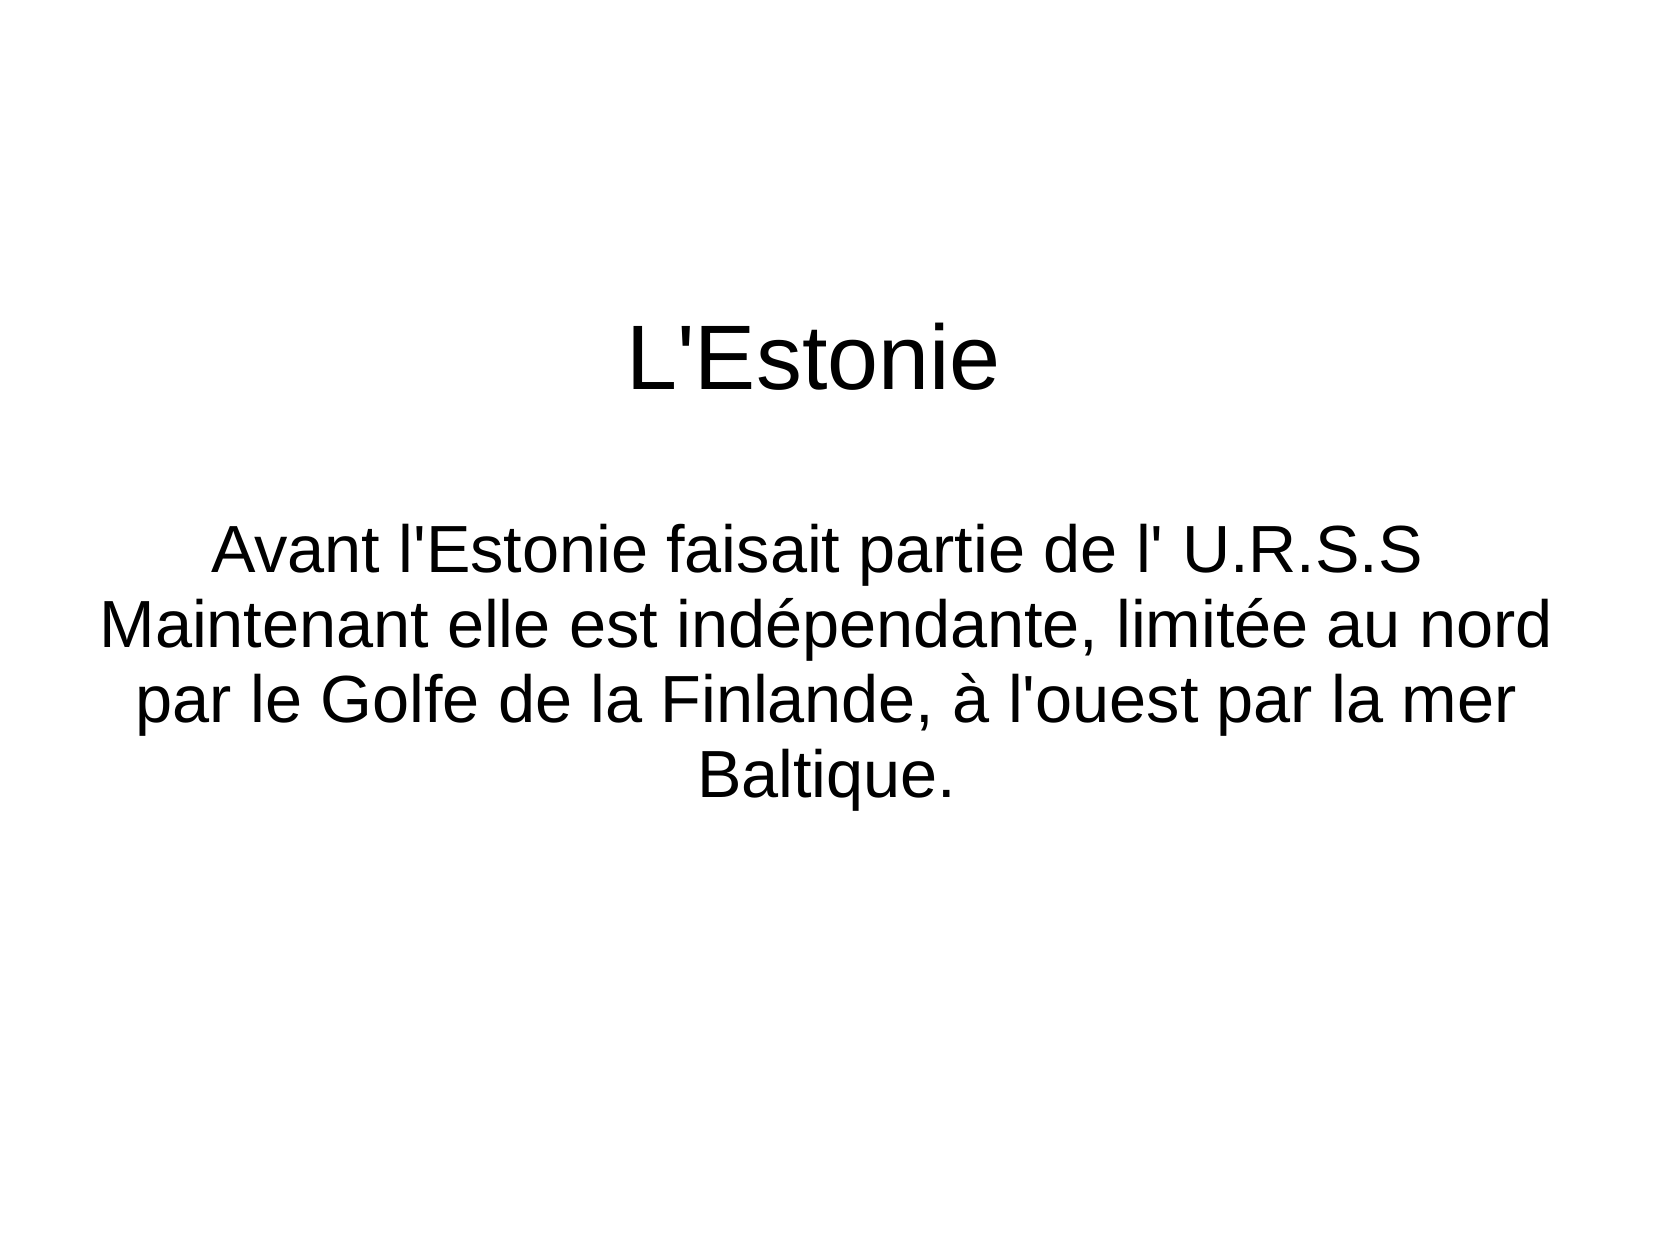

# L'Estonie
Avant l'Estonie faisait partie de l' U.R.S.S
Maintenant elle est indépendante, limitée au nord par le Golfe de la Finlande, à l'ouest par la mer Baltique.